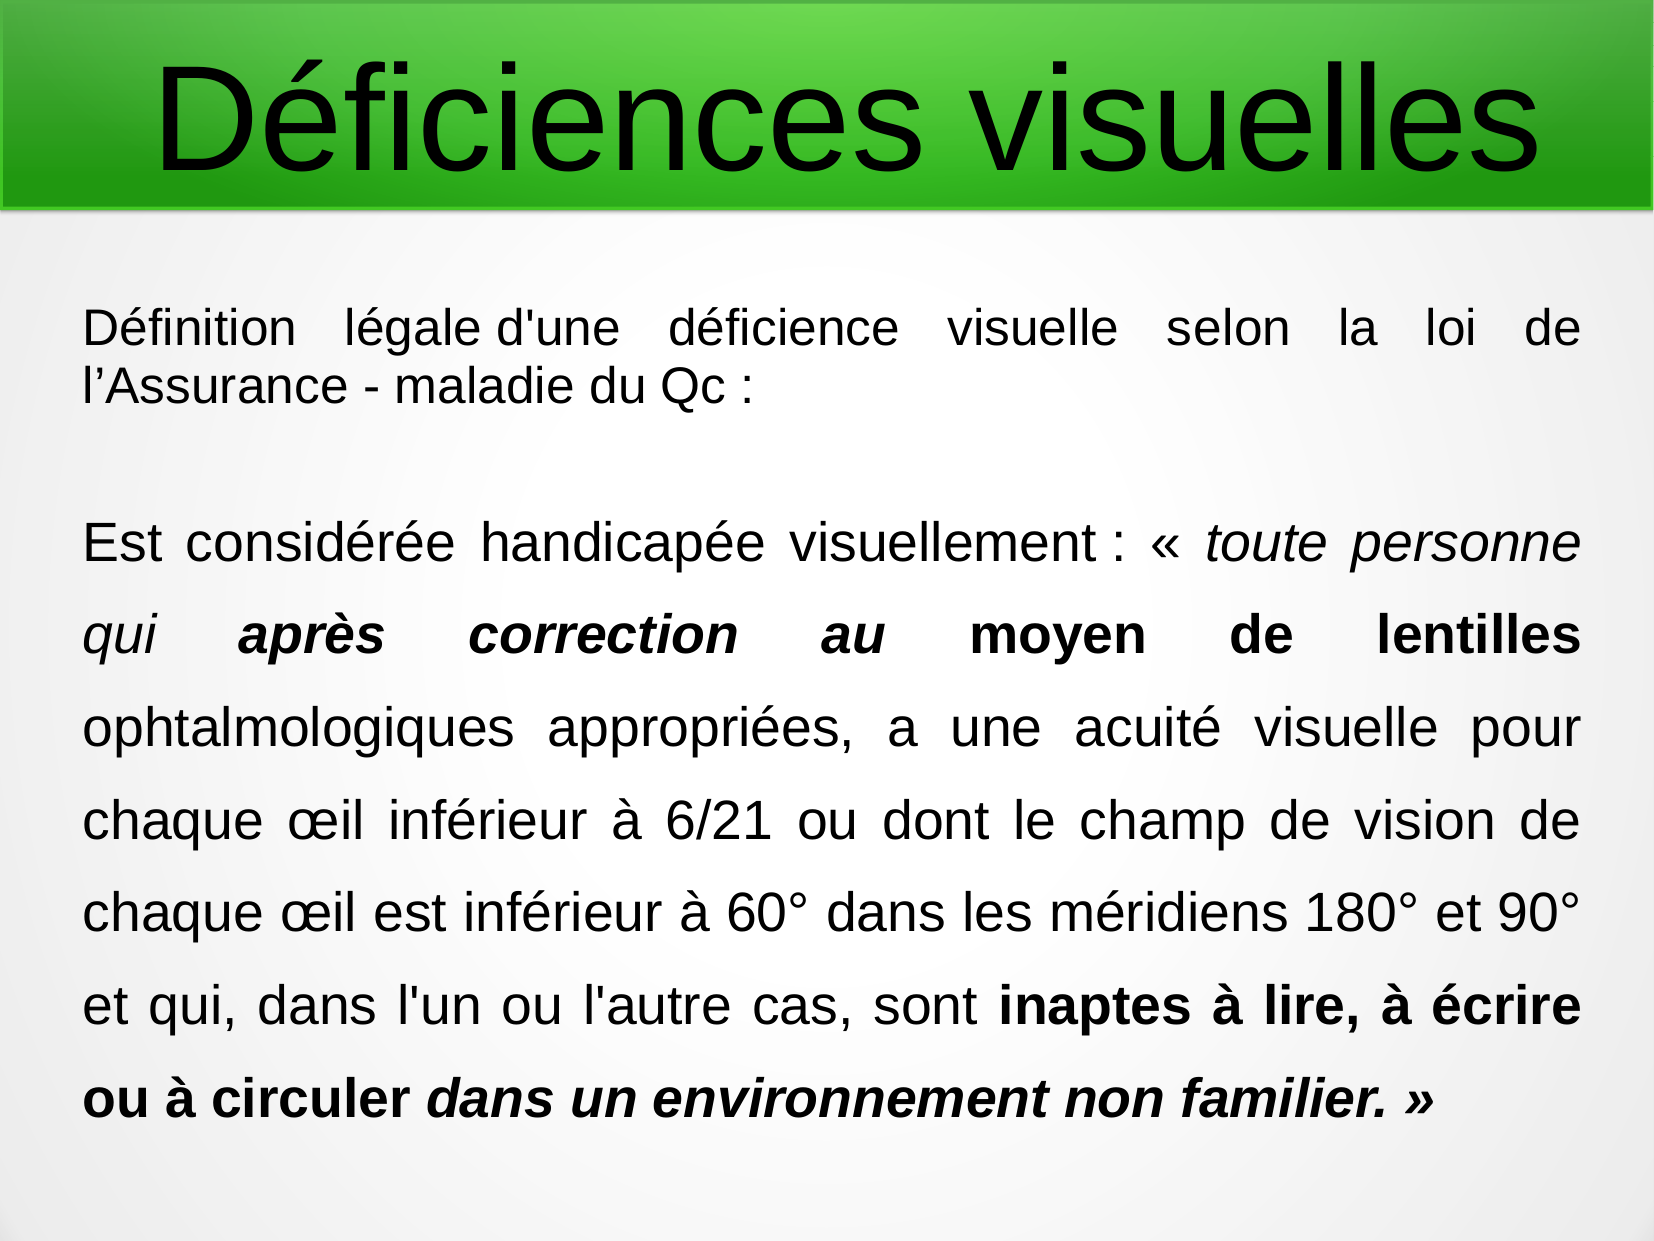

# Déficiences visuelles
Définition légale d'une déficience visuelle selon la loi de l’Assurance - maladie du Qc :
Est considérée handicapée visuellement : « toute personne qui après correction au moyen de lentilles ophtalmologiques appropriées, a une acuité visuelle pour chaque œil inférieur à 6/21 ou dont le champ de vision de chaque œil est inférieur à 60° dans les méridiens 180° et 90° et qui, dans l'un ou l'autre cas, sont inaptes à lire, à écrire ou à circuler dans un environnement non familier. »